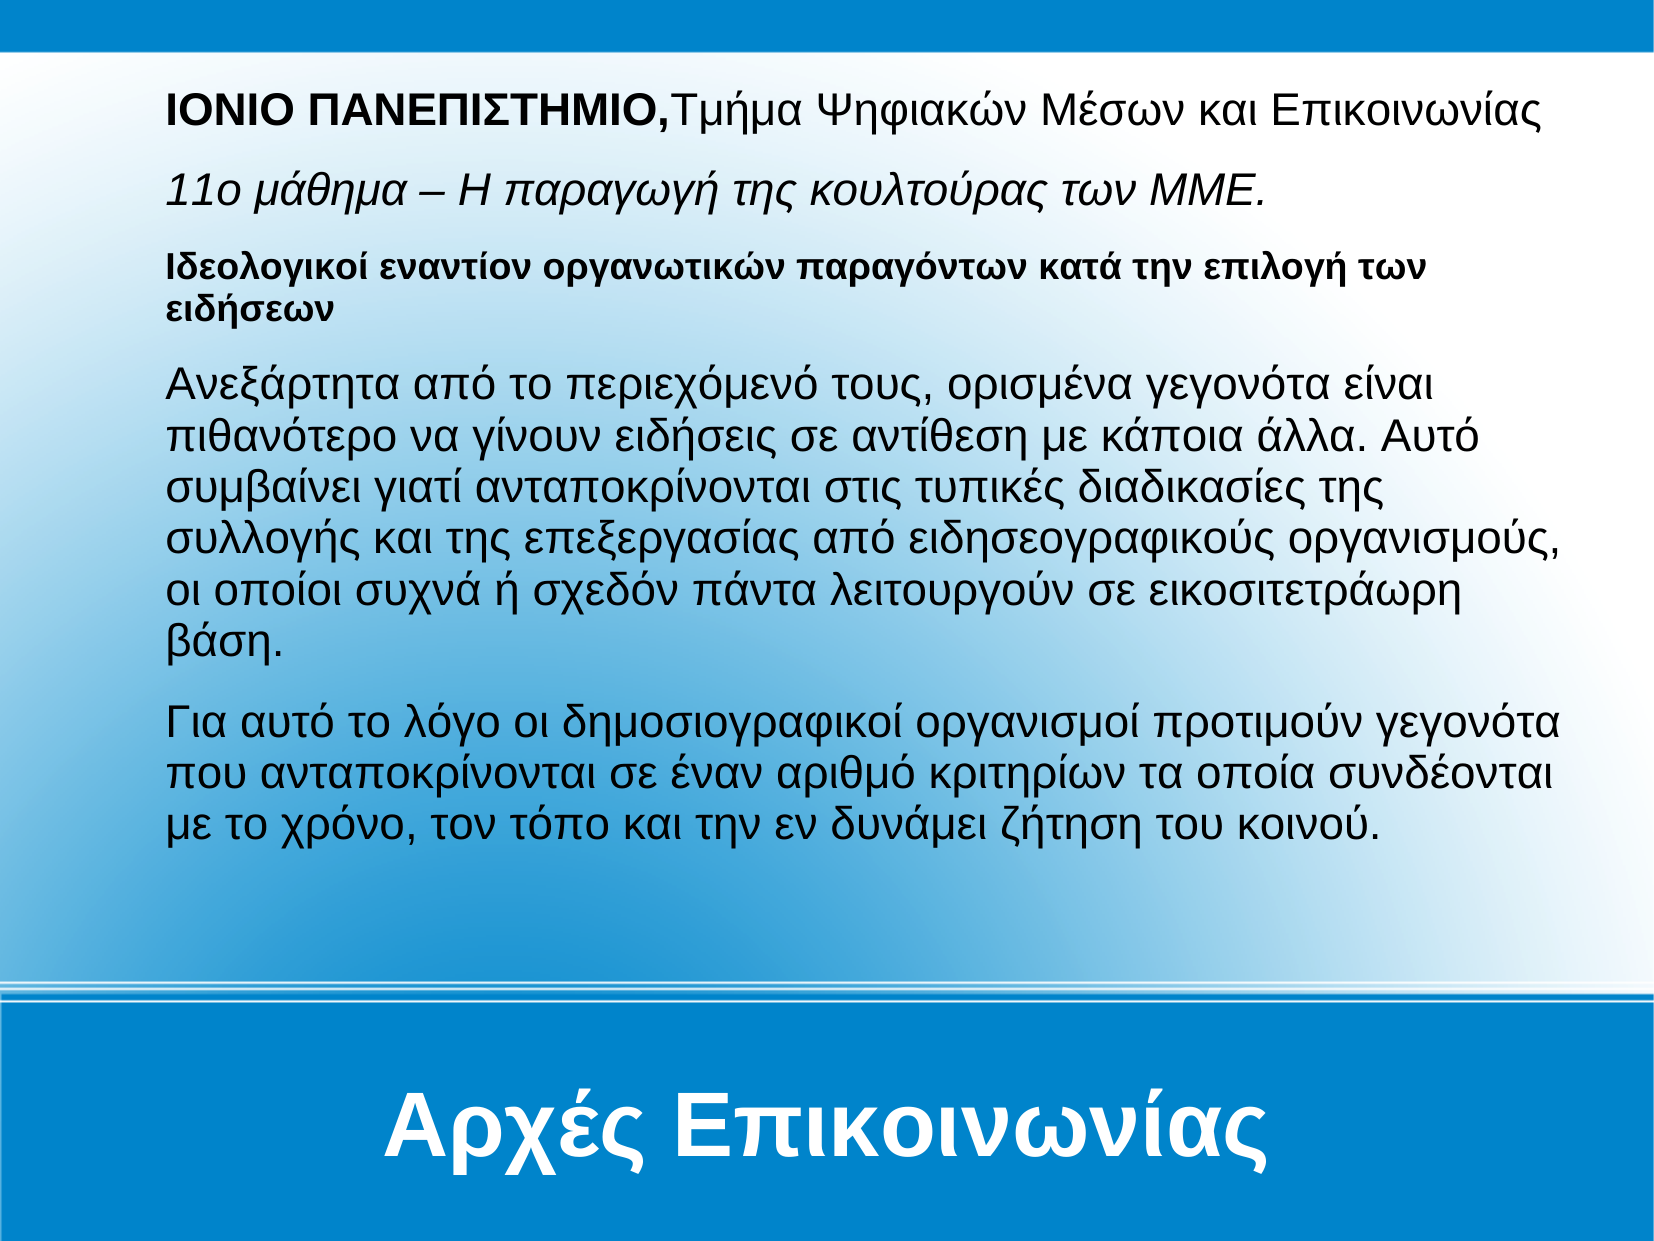

ΙΟΝΙΟ ΠΑΝΕΠΙΣΤΗΜΙΟ,Τμήμα Ψηφιακών Μέσων και Επικοινωνίας
11ο μάθημα – Η παραγωγή της κουλτούρας των ΜΜΕ.
Ιδεολογικοί εναντίον οργανωτικών παραγόντων κατά την επιλογή των ειδήσεων
Ανεξάρτητα από το περιεχόμενό τους, ορισμένα γεγονότα είναι πιθανότερο να γίνουν ειδήσεις σε αντίθεση με κάποια άλλα. Αυτό συμβαίνει γιατί ανταποκρίνονται στις τυπικές διαδικασίες της συλλογής και της επεξεργασίας από ειδησεογραφικούς οργανισμούς, οι οποίοι συχνά ή σχεδόν πάντα λειτουργούν σε εικοσιτετράωρη βάση.
Για αυτό το λόγο οι δημοσιογραφικοί οργανισμοί προτιμούν γεγονότα που ανταποκρίνονται σε έναν αριθμό κριτηρίων τα οποία συνδέονται με το χρόνο, τον τόπο και την εν δυνάμει ζήτηση του κοινού.
# Αρχές Επικοινωνίας